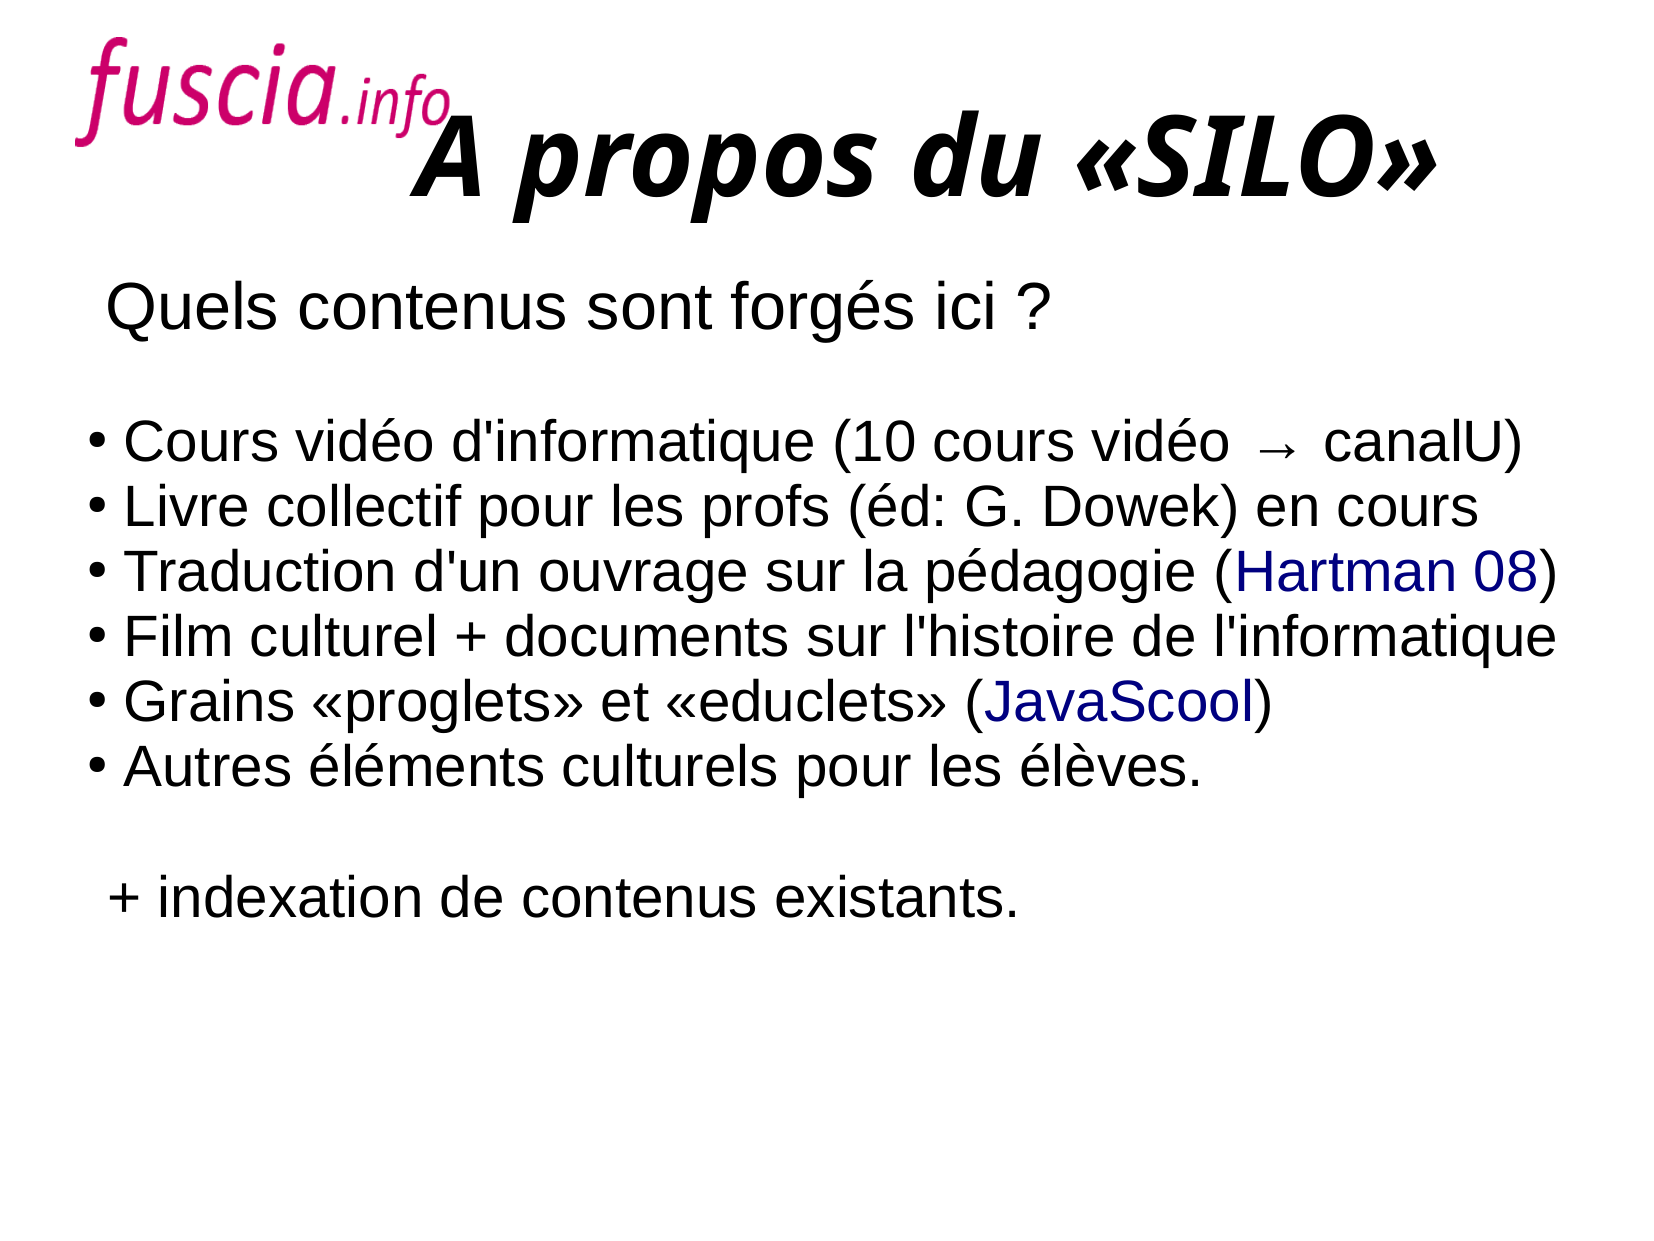

# A propos du «SILO»
 Quels contenus sont forgés ici ?
 Cours vidéo d'informatique (10 cours vidéo → canalU)
 Livre collectif pour les profs (éd: G. Dowek) en cours
 Traduction d'un ouvrage sur la pédagogie (Hartman 08)
 Film culturel + documents sur l'histoire de l'informatique
 Grains «proglets» et «educlets» (JavaScool)
 Autres éléments culturels pour les élèves.
+ indexation de contenus existants.